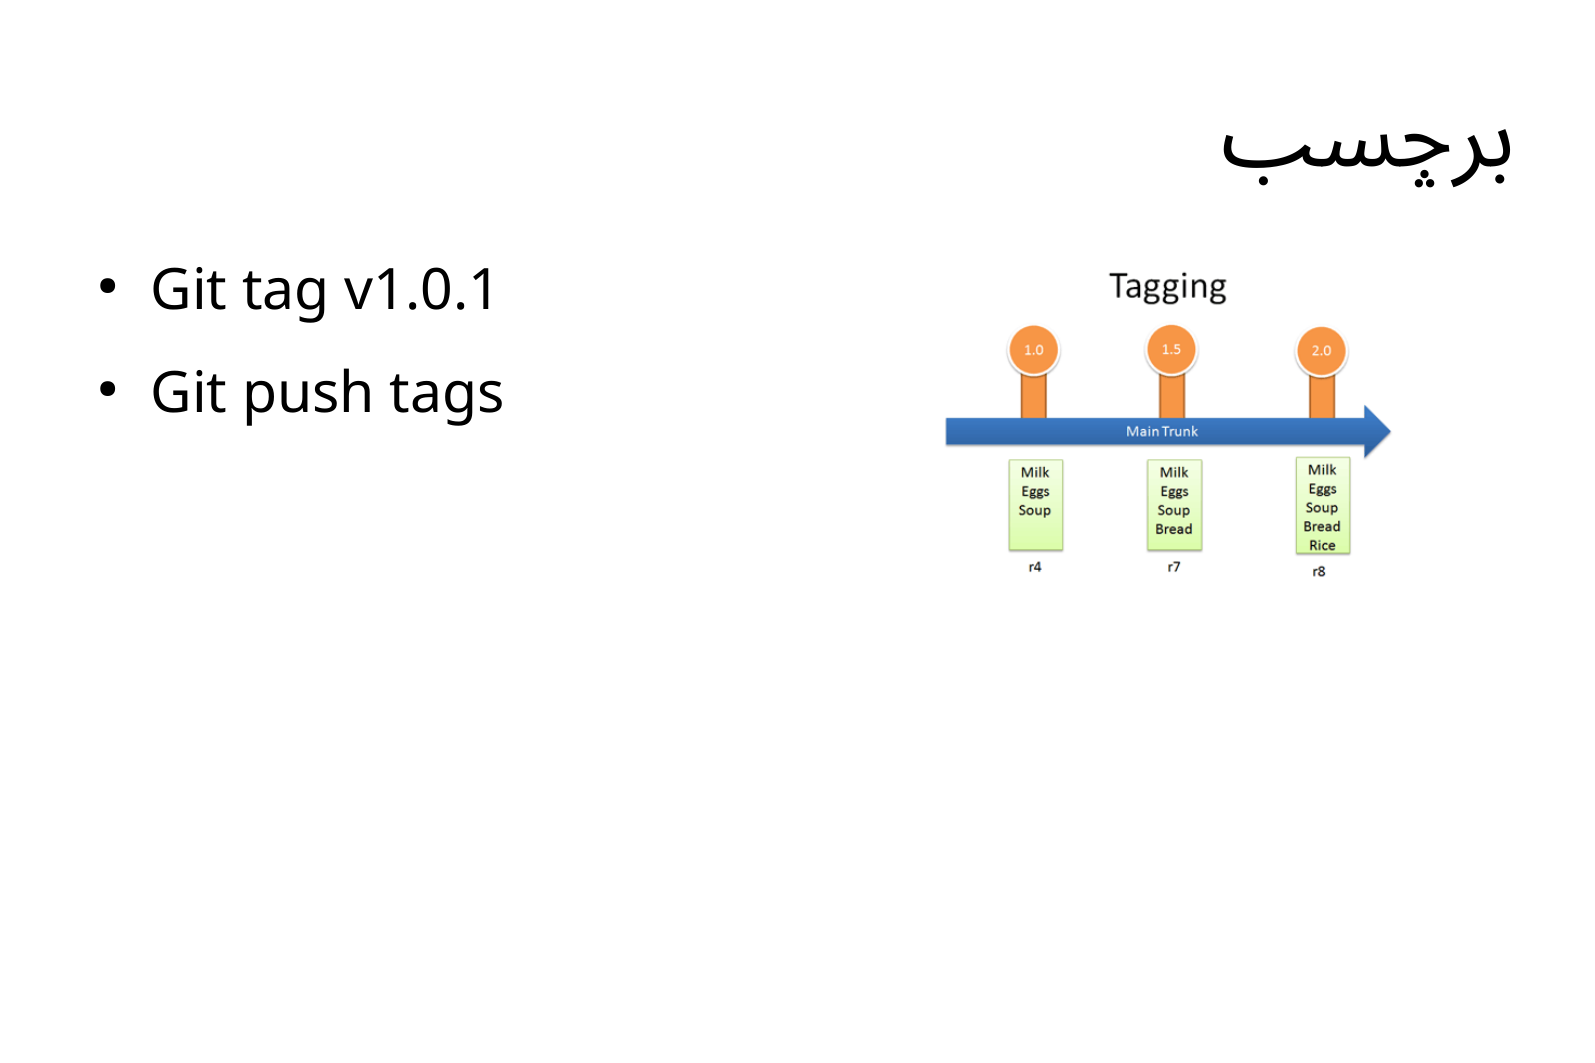

# برچسب
Git tag v1.0.1
Git push tags